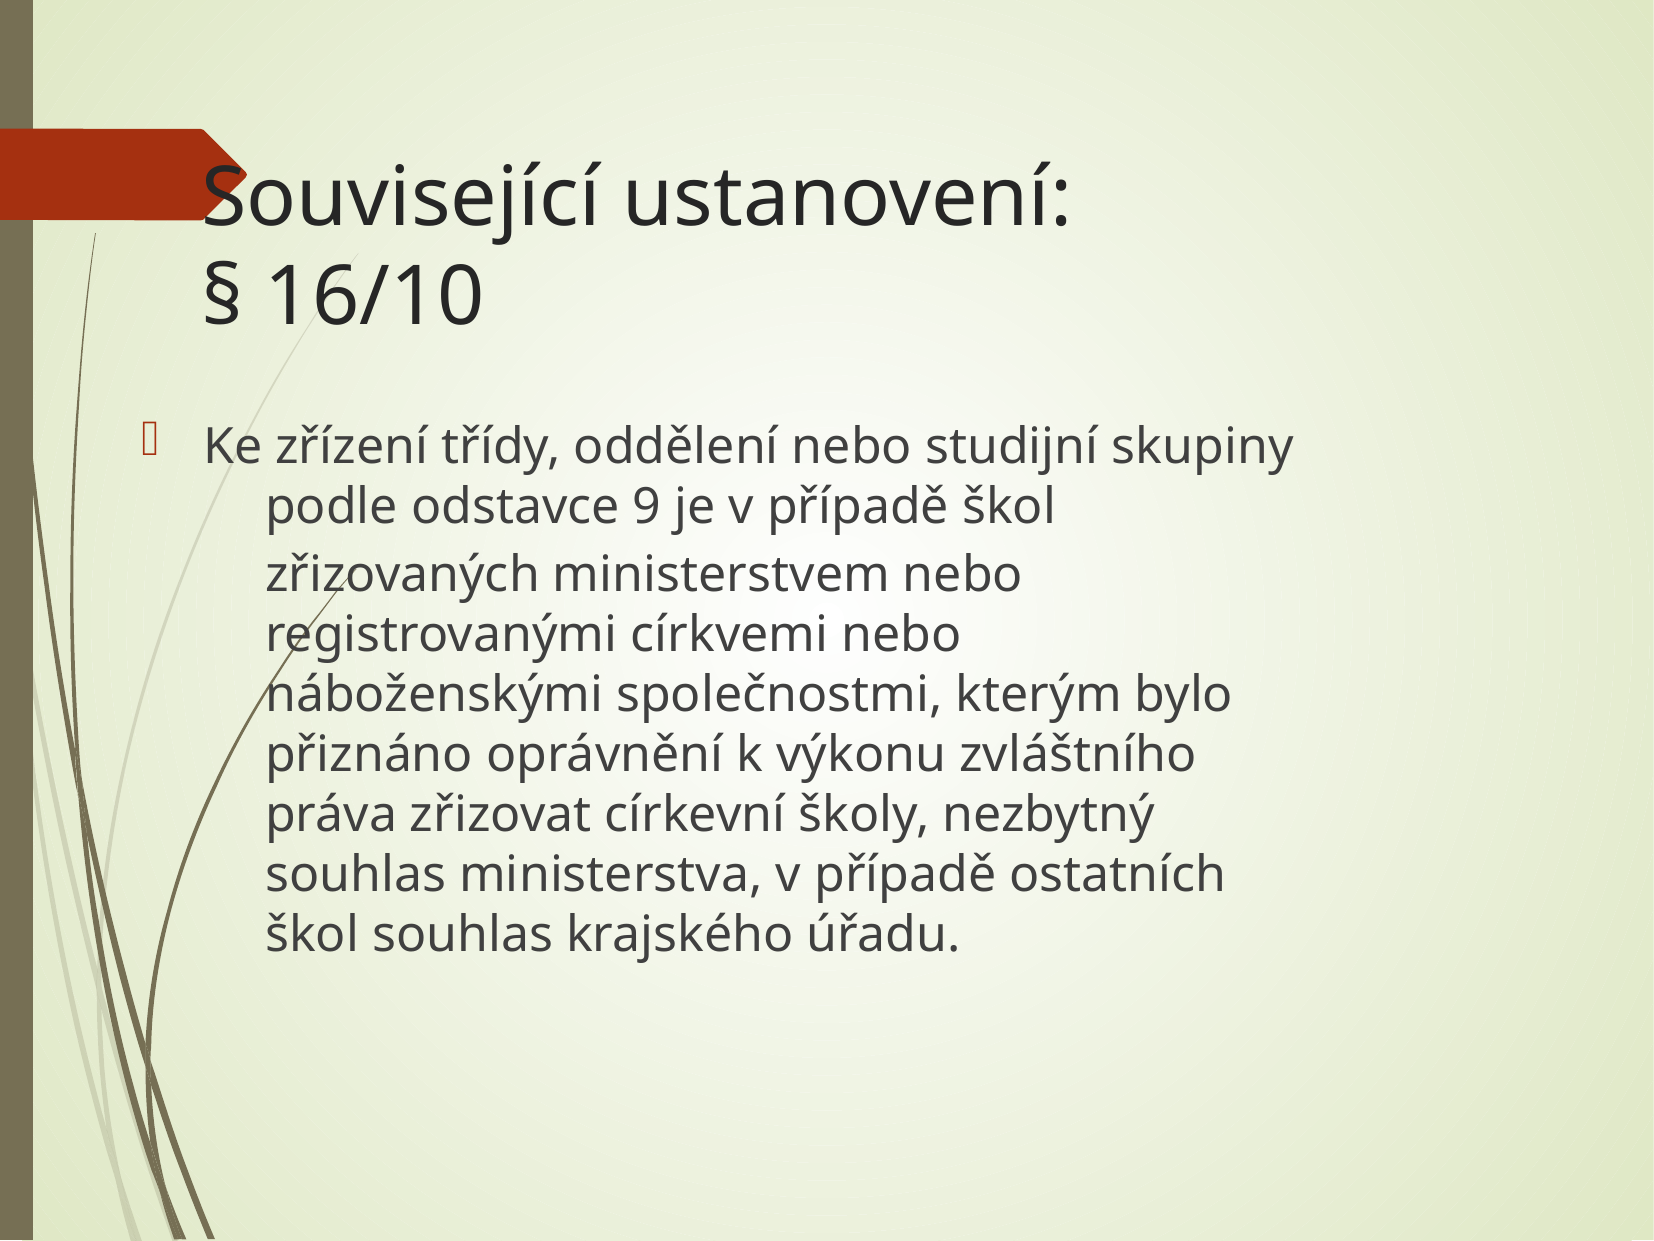

# Související ustanovení: § 16/10
Ke zřízení třídy, oddělení nebo studijní skupiny podle odstavce 9 je v případě škol zřizovaných ministerstvem nebo registrovanými církvemi nebo náboženskými společnostmi, kterým bylo přiznáno oprávnění k výkonu zvláštního práva zřizovat církevní školy, nezbytný souhlas ministerstva, v případě ostatních škol souhlas krajského úřadu.